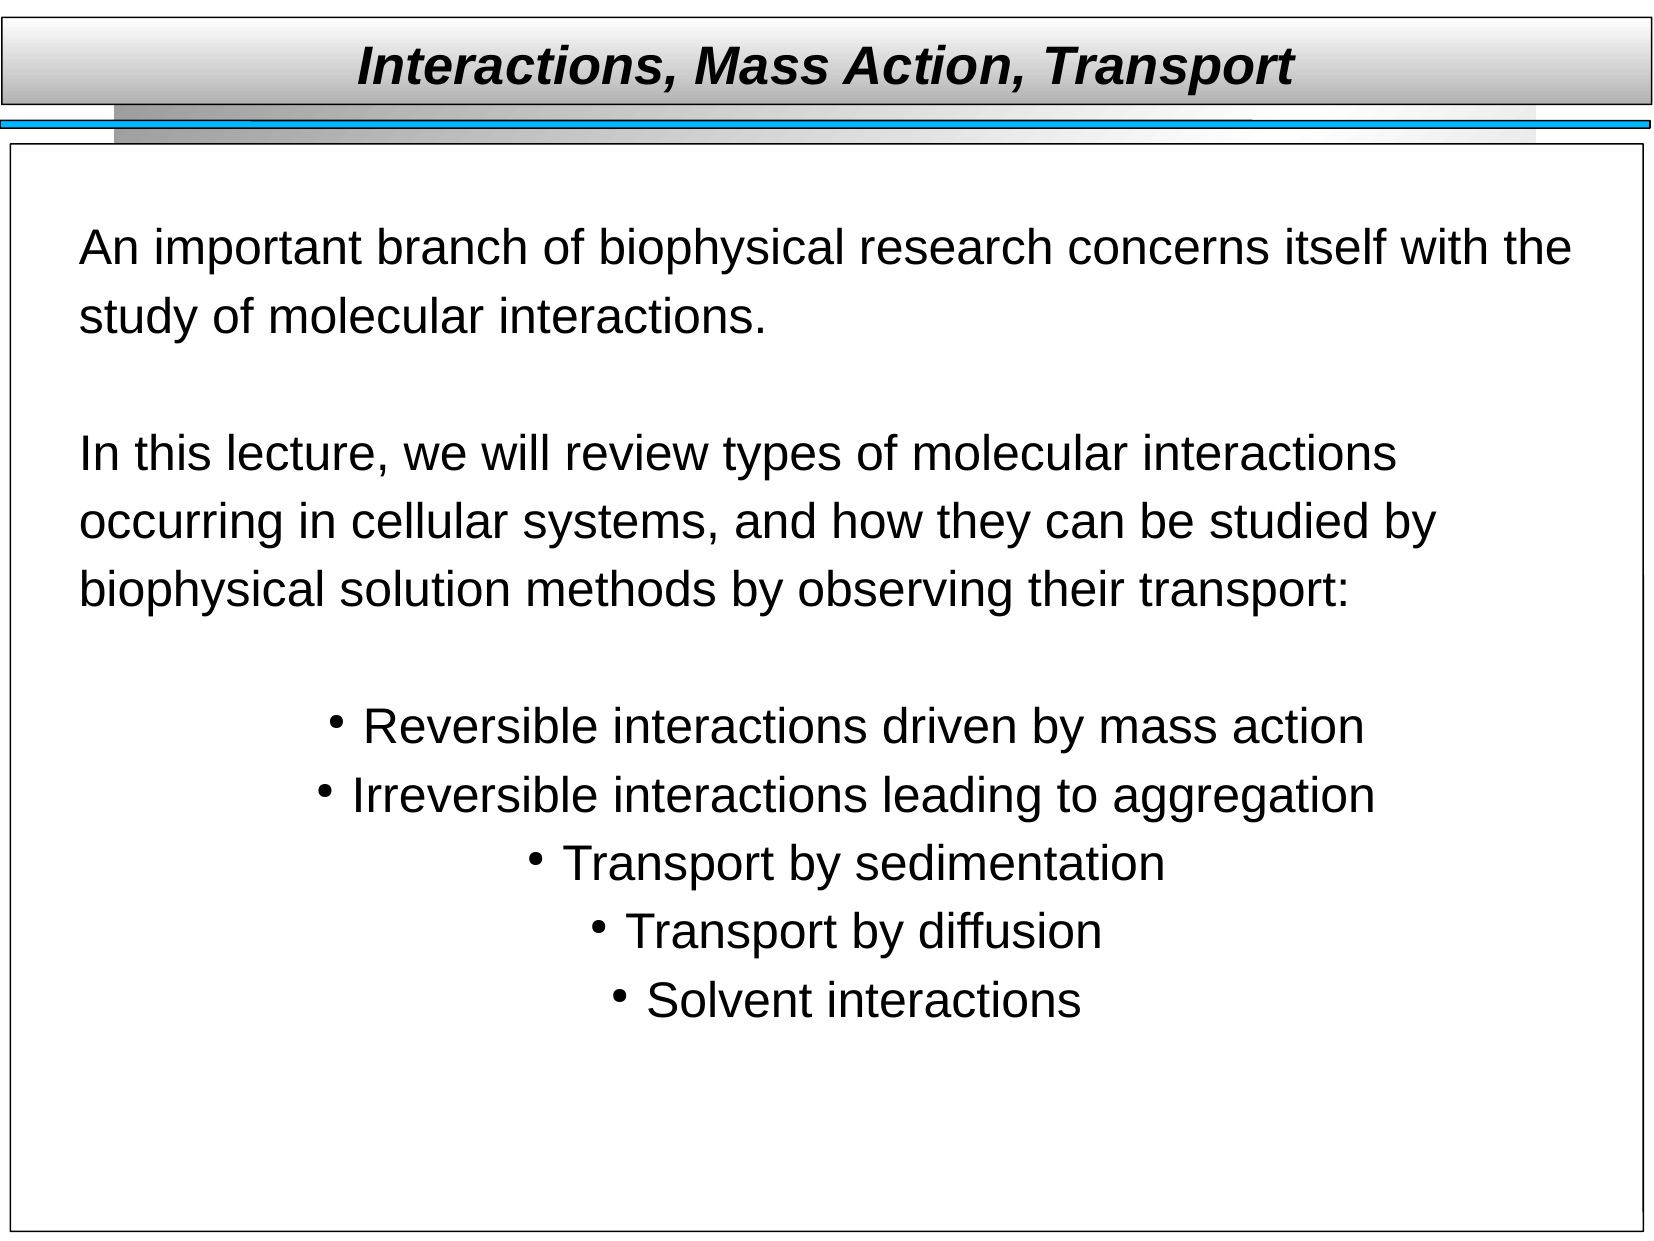

Interactions, Mass Action, Transport
An important branch of biophysical research concerns itself with the study of molecular interactions.
In this lecture, we will review types of molecular interactions occurring in cellular systems, and how they can be studied by biophysical solution methods by observing their transport:
Reversible interactions driven by mass action
Irreversible interactions leading to aggregation
Transport by sedimentation
Transport by diffusion
Solvent interactions